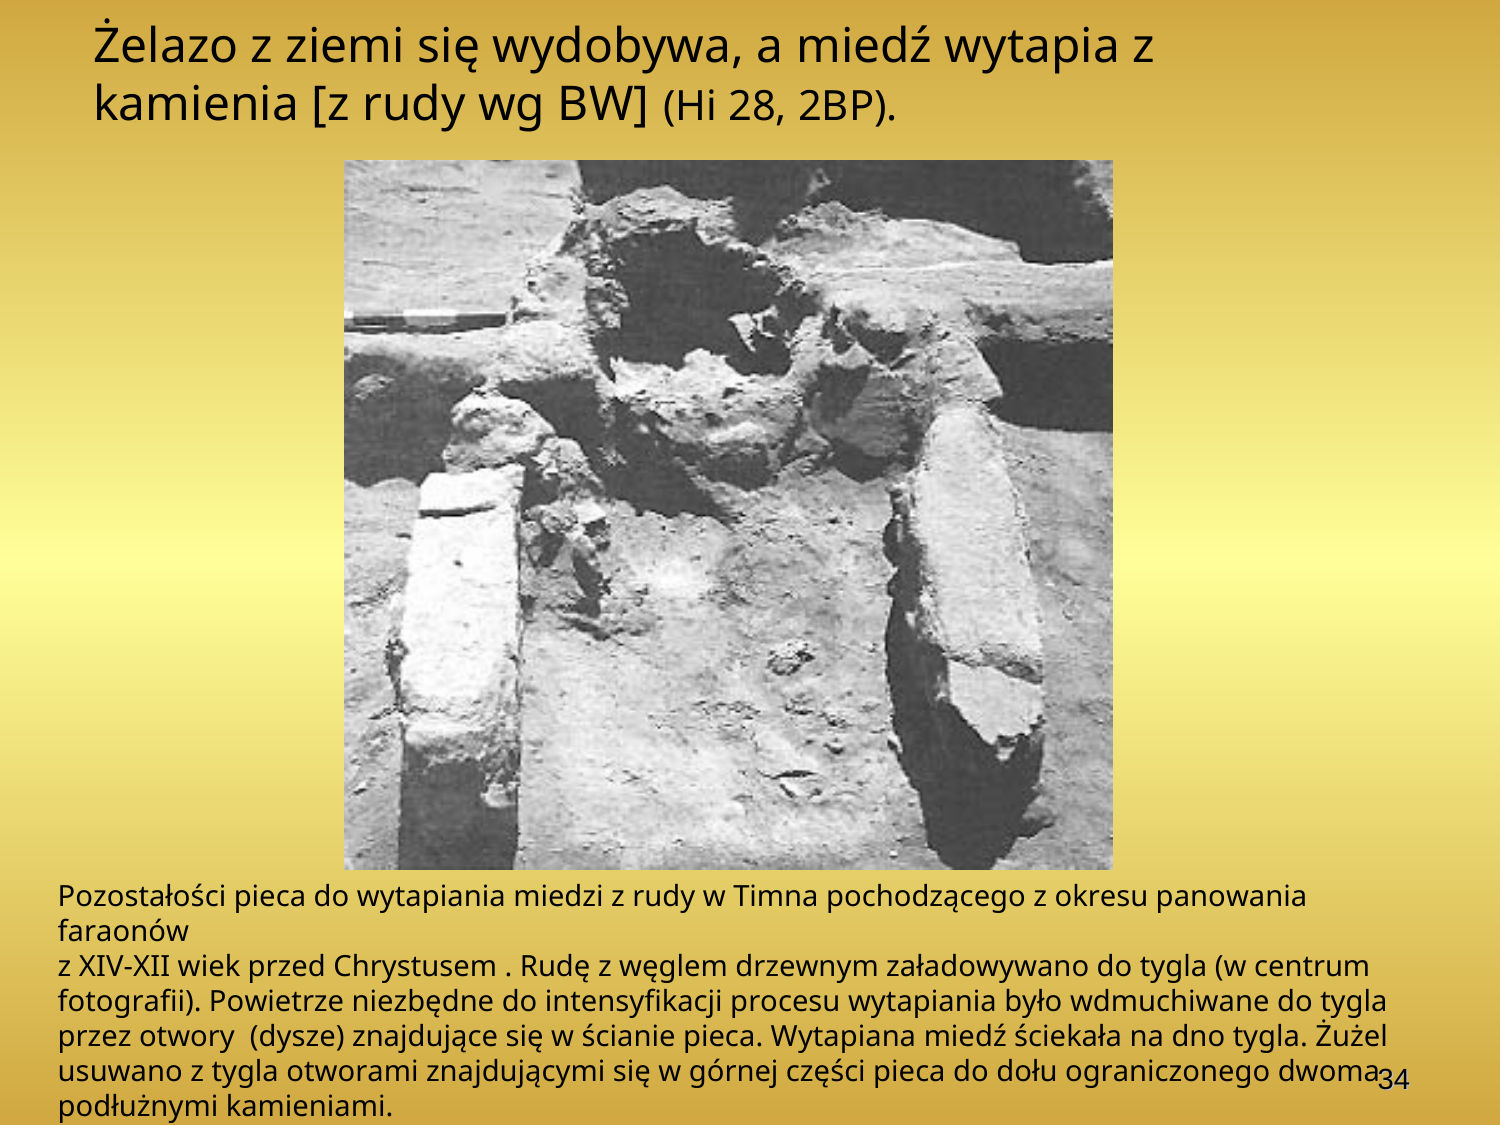

# Żelazo z ziemi się wydobywa, a miedź wytapia z kamienia [z rudy wg BW] (Hi 28, 2BP).
Pozostałości pieca do wytapiania miedzi z rudy w Timna pochodzącego z okresu panowania faraonów
z XIV-XII wiek przed Chrystusem . Rudę z węglem drzewnym załadowywano do tygla (w centrum fotografii). Powietrze niezbędne do intensyfikacji procesu wytapiania było wdmuchiwane do tygla przez otwory (dysze) znajdujące się w ścianie pieca. Wytapiana miedź ściekała na dno tygla. Żużel usuwano z tygla otworami znajdującymi się w górnej części pieca do dołu ograniczonego dwoma podłużnymi kamieniami.